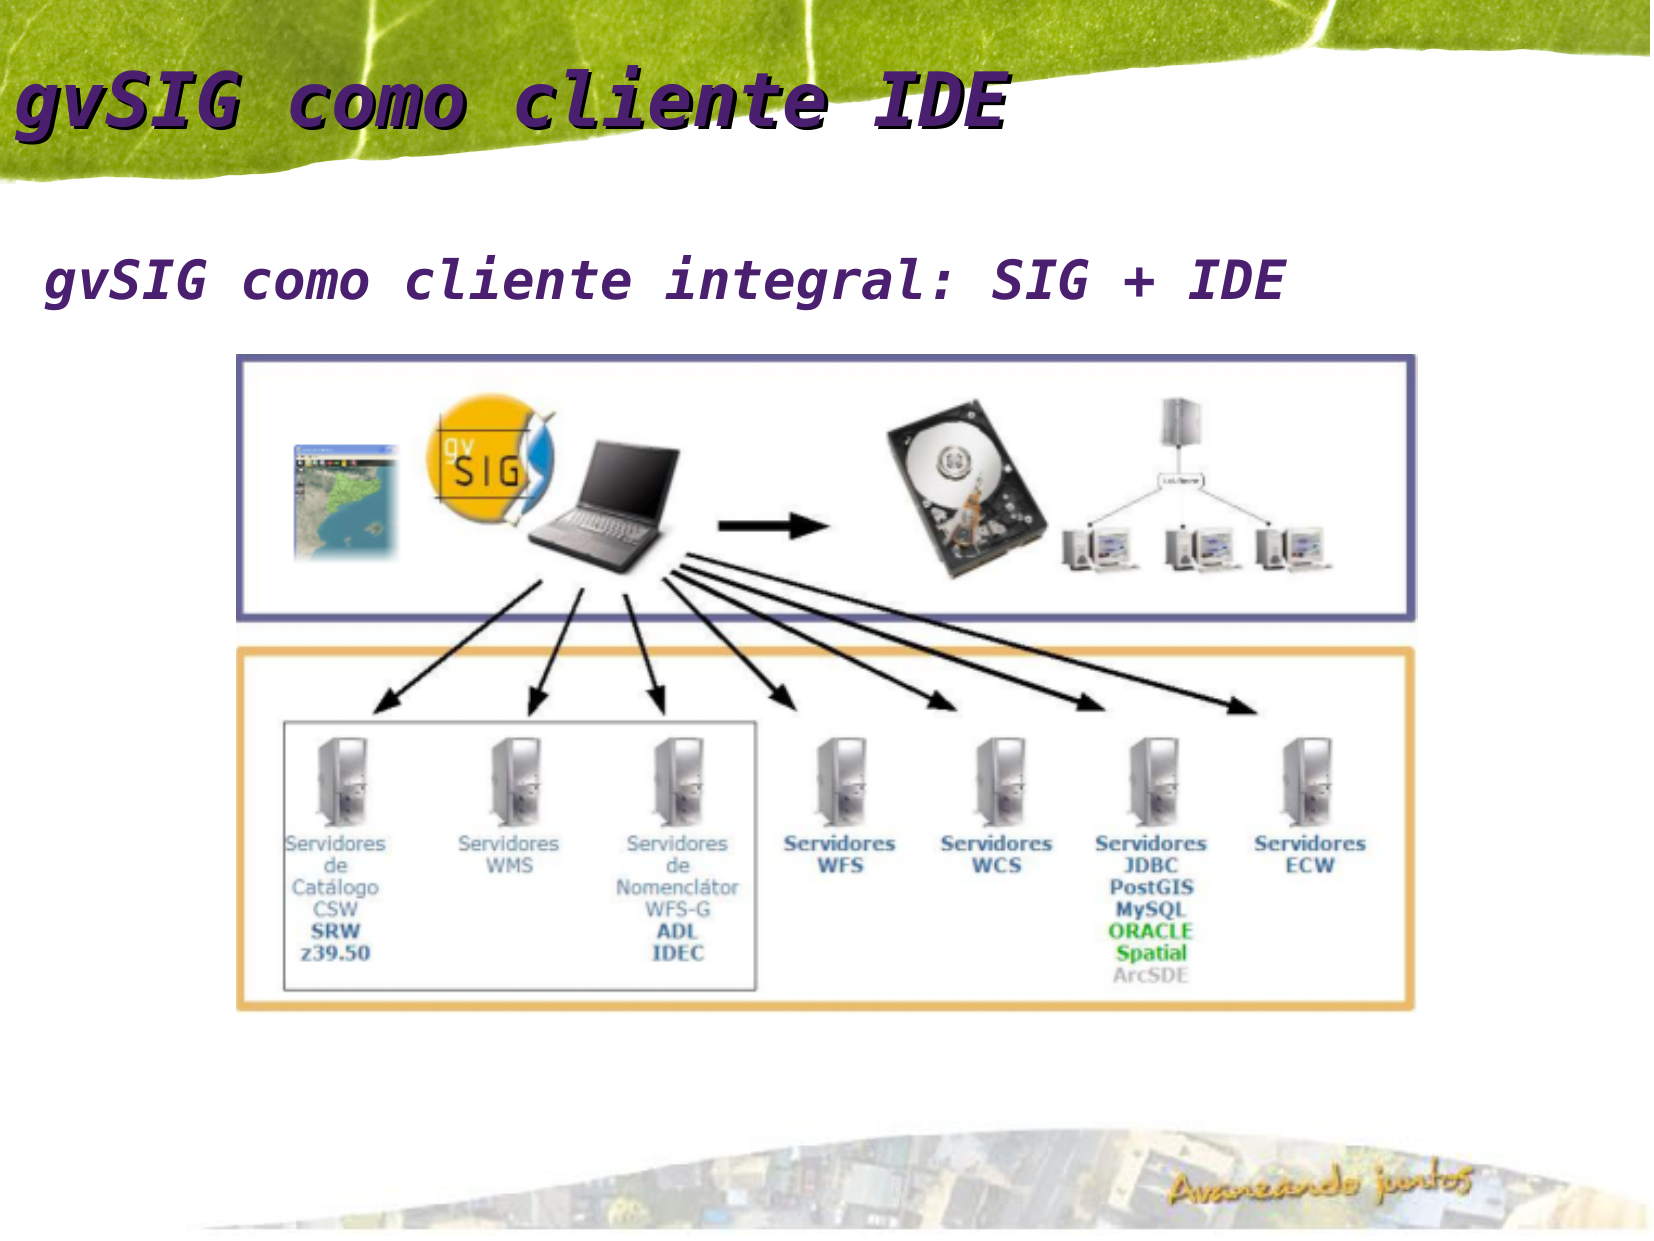

gvSIG como cliente IDE
gvSIG como cliente integral: SIG + IDE